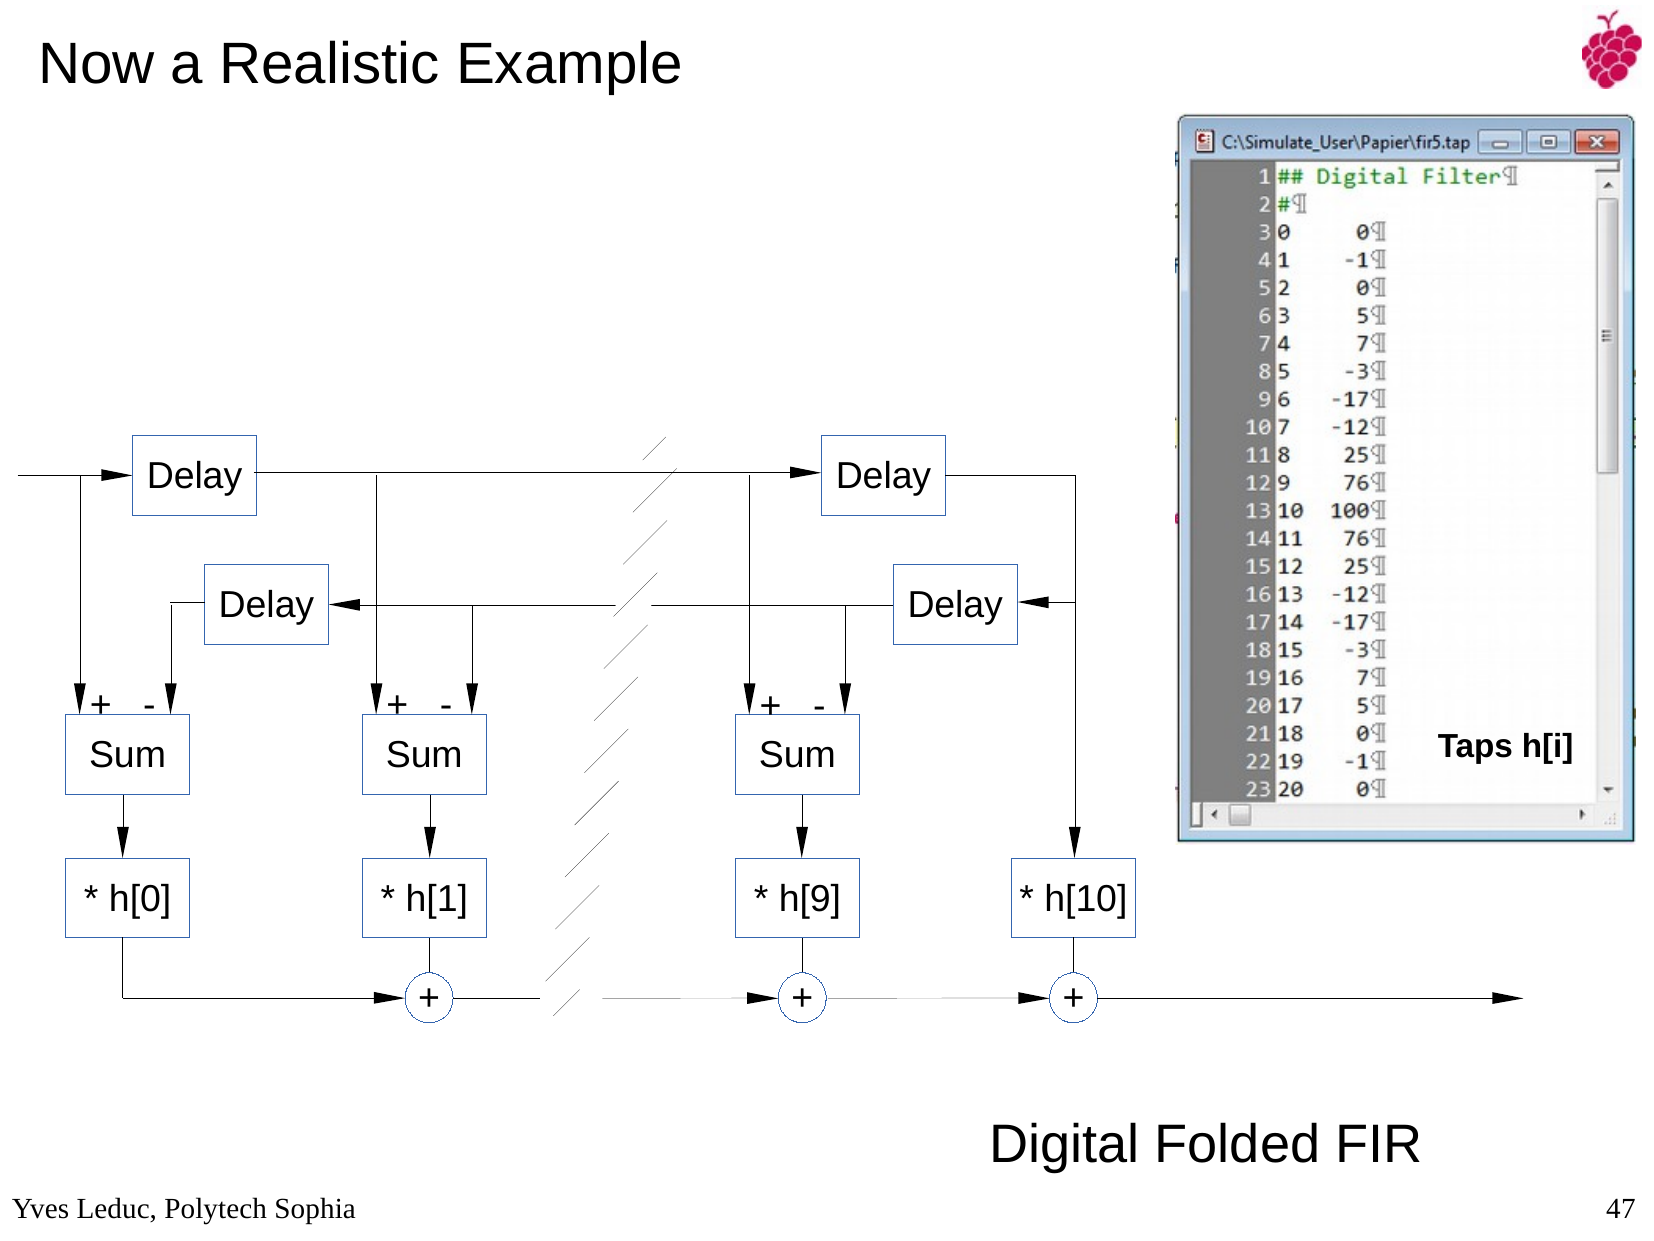

Now a Realistic Example
Taps h[i]
Delay
Delay
Delay
Delay
+ -
+ -
+ -
Sum
Sum
Sum
* h[0]
* h[1]
* h[9]
* h[10]
+
+
+
Digital Folded FIR
Yves Leduc, Polytech Sophia
47